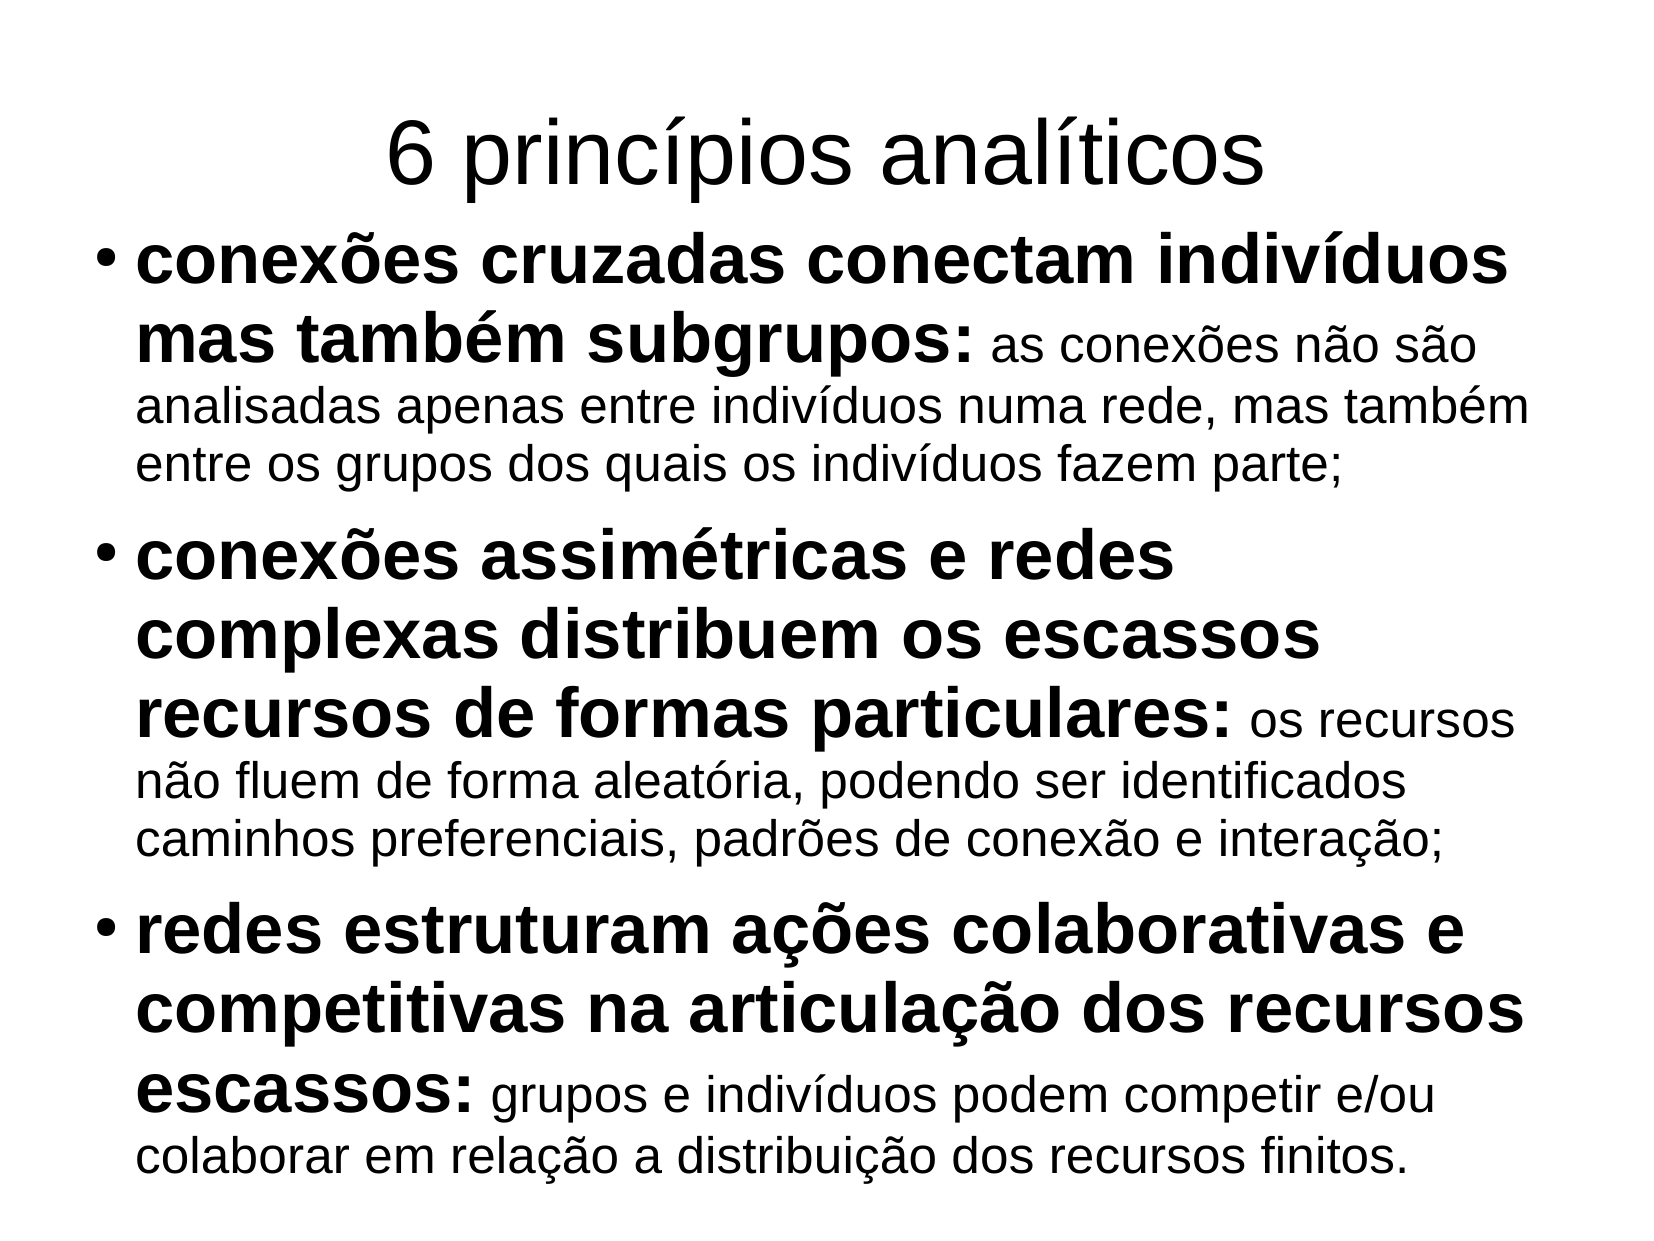

# 6 princípios analíticos
conexões cruzadas conectam indivíduos mas também subgrupos: as conexões não são analisadas apenas entre indivíduos numa rede, mas também entre os grupos dos quais os indivíduos fazem parte;
conexões assimétricas e redes complexas distribuem os escassos recursos de formas particulares: os recursos não fluem de forma aleatória, podendo ser identificados caminhos preferenciais, padrões de conexão e interação;
redes estruturam ações colaborativas e competitivas na articulação dos recursos escassos: grupos e indivíduos podem competir e/ou colaborar em relação a distribuição dos recursos finitos.